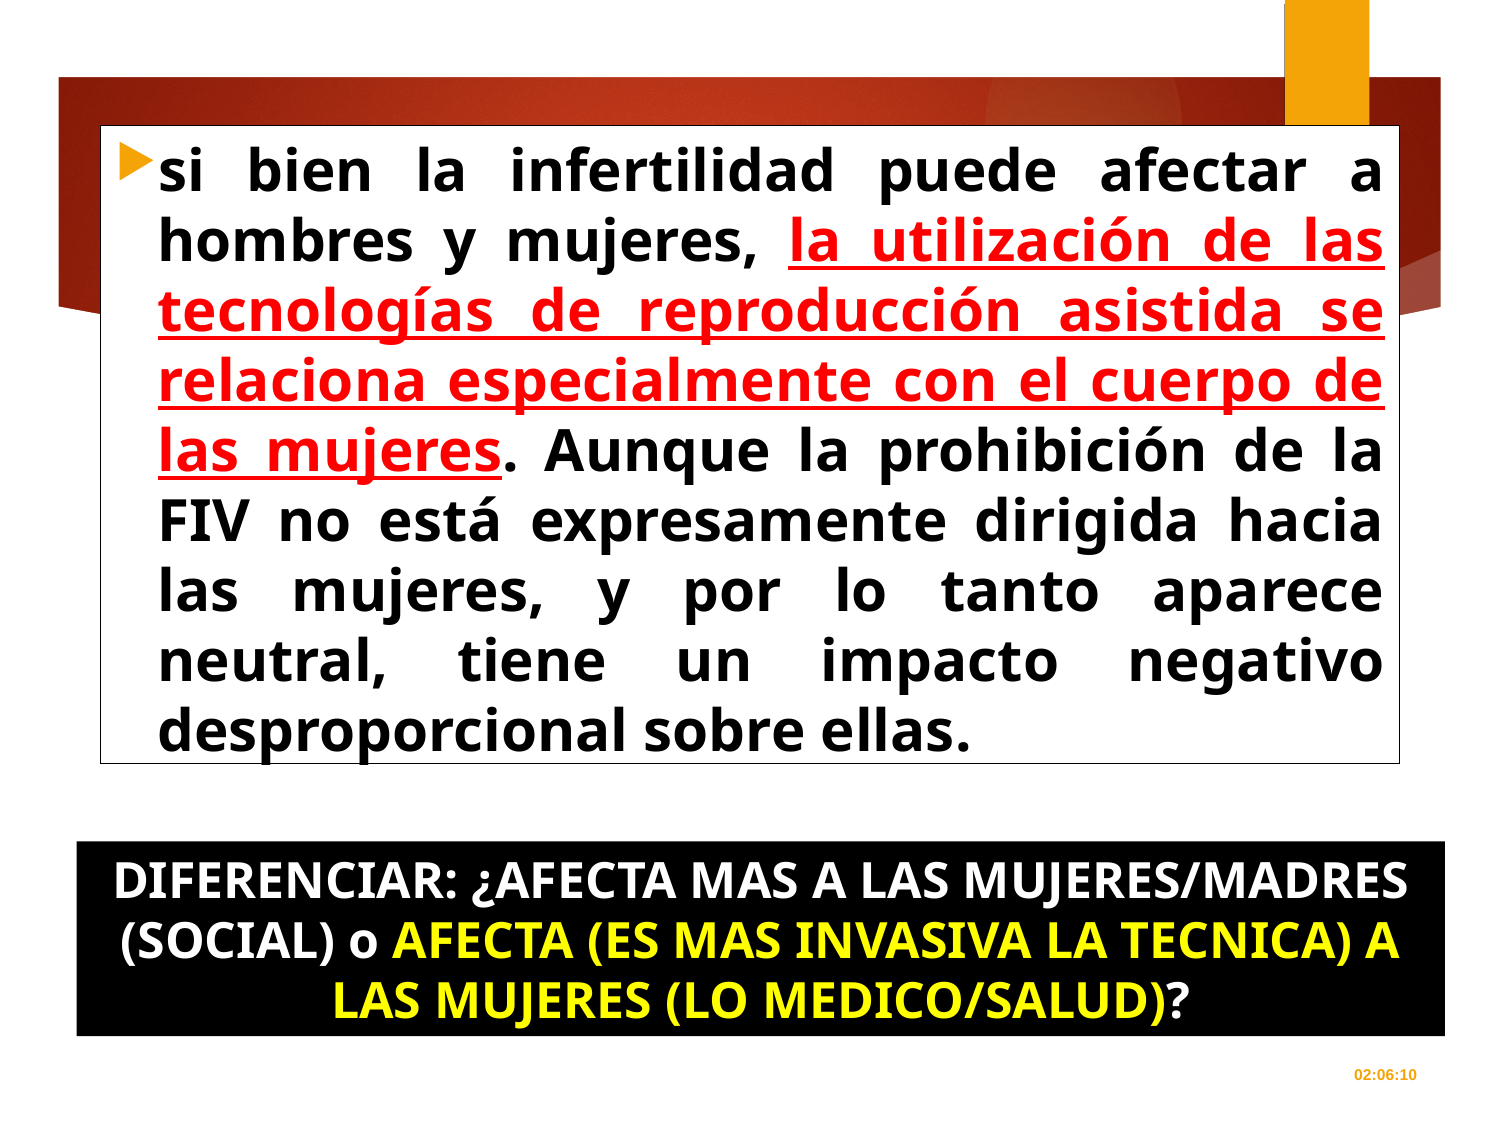

# si bien la infertilidad puede afectar a hombres y mujeres, la utilización de las tecnologías de reproducción asistida se relaciona especialmente con el cuerpo de las mujeres. Aunque la prohibición de la FIV no está expresamente dirigida hacia las mujeres, y por lo tanto aparece neutral, tiene un impacto negativo desproporcional sobre ellas.
DIFERENCIAR: ¿AFECTA MAS A LAS MUJERES/MADRES (SOCIAL) o AFECTA (ES MAS INVASIVA LA TECNICA) A LAS MUJERES (LO MEDICO/SALUD)?
02:48:04